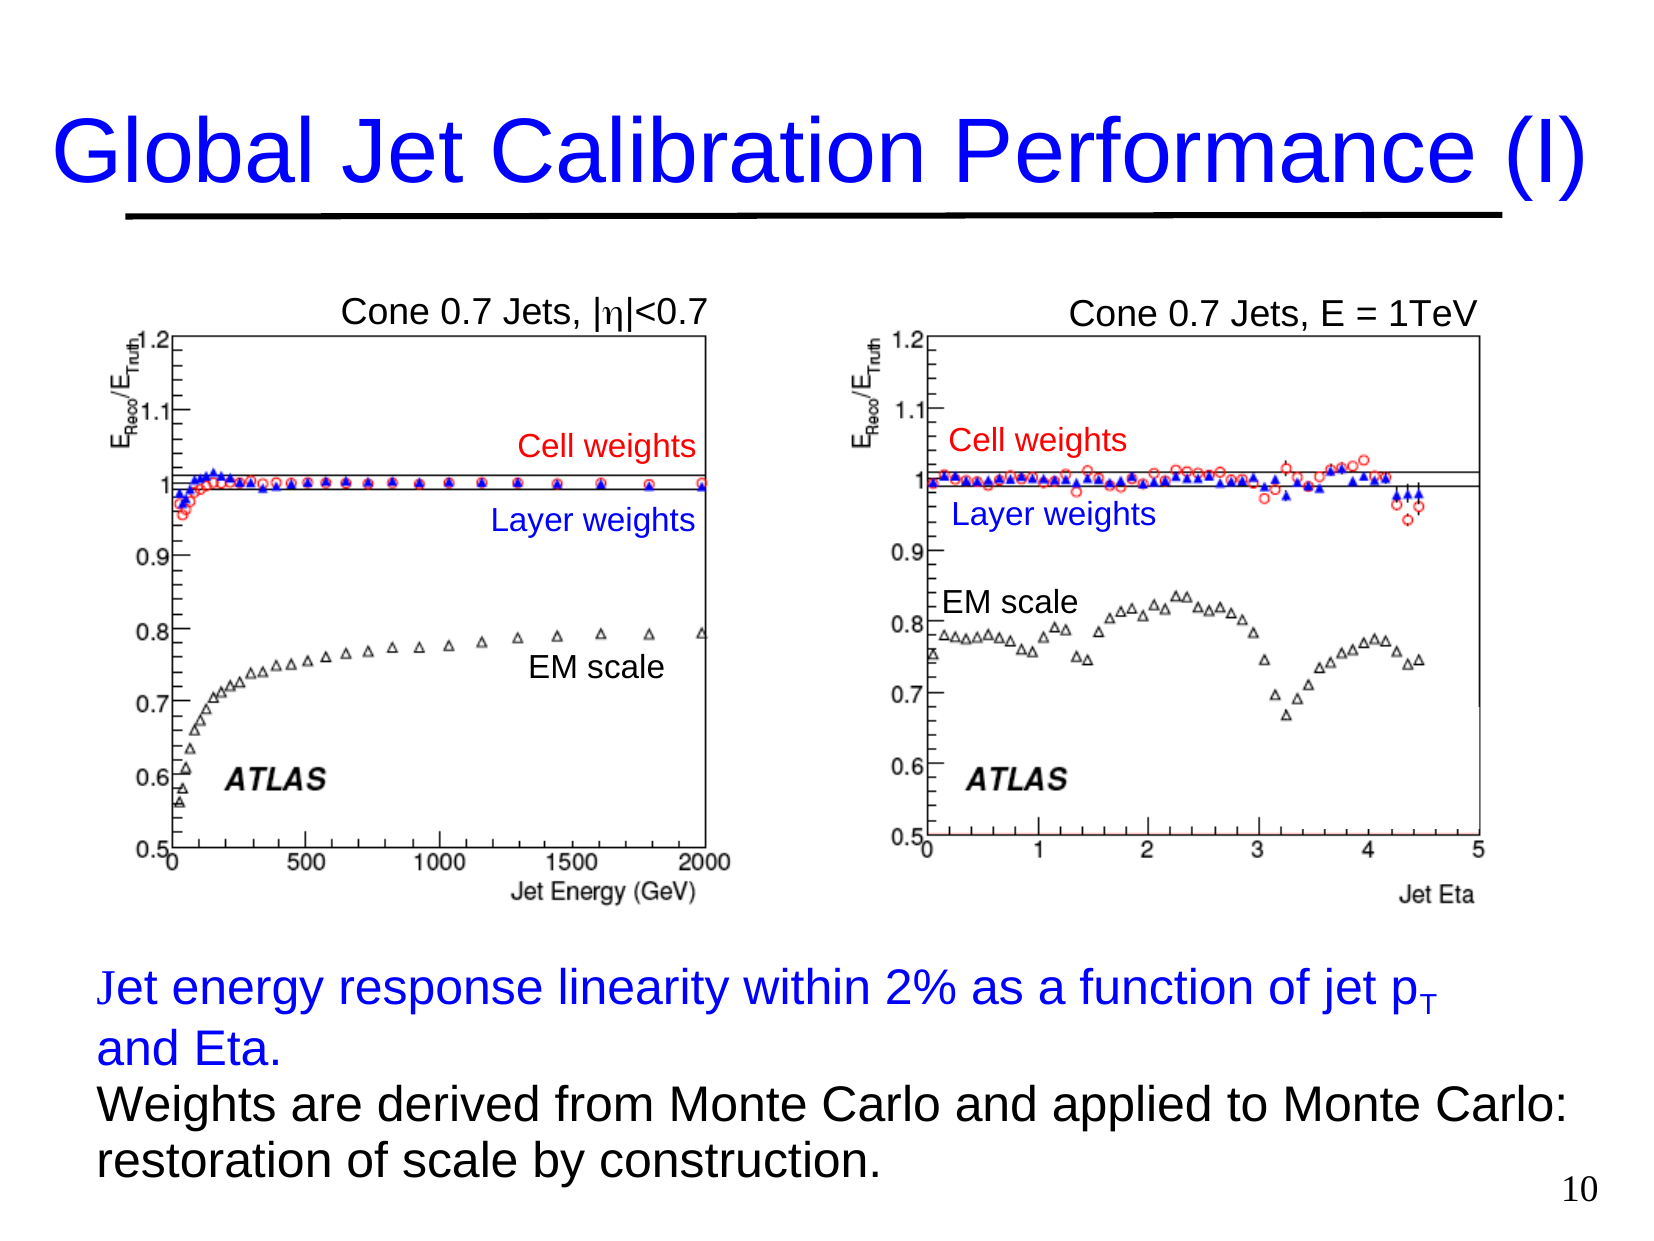

Global Jet Calibration Performance (I)
Cone 0.7 Jets, |η|<0.7
Cone 0.7 Jets, E = 1TeV
Cell weights
Cell weights
Layer weights
Layer weights
EM scale
EM scale
Jet energy response linearity within 2% as a function of jet pT
and Eta.
Weights are derived from Monte Carlo and applied to Monte Carlo:
restoration of scale by construction.